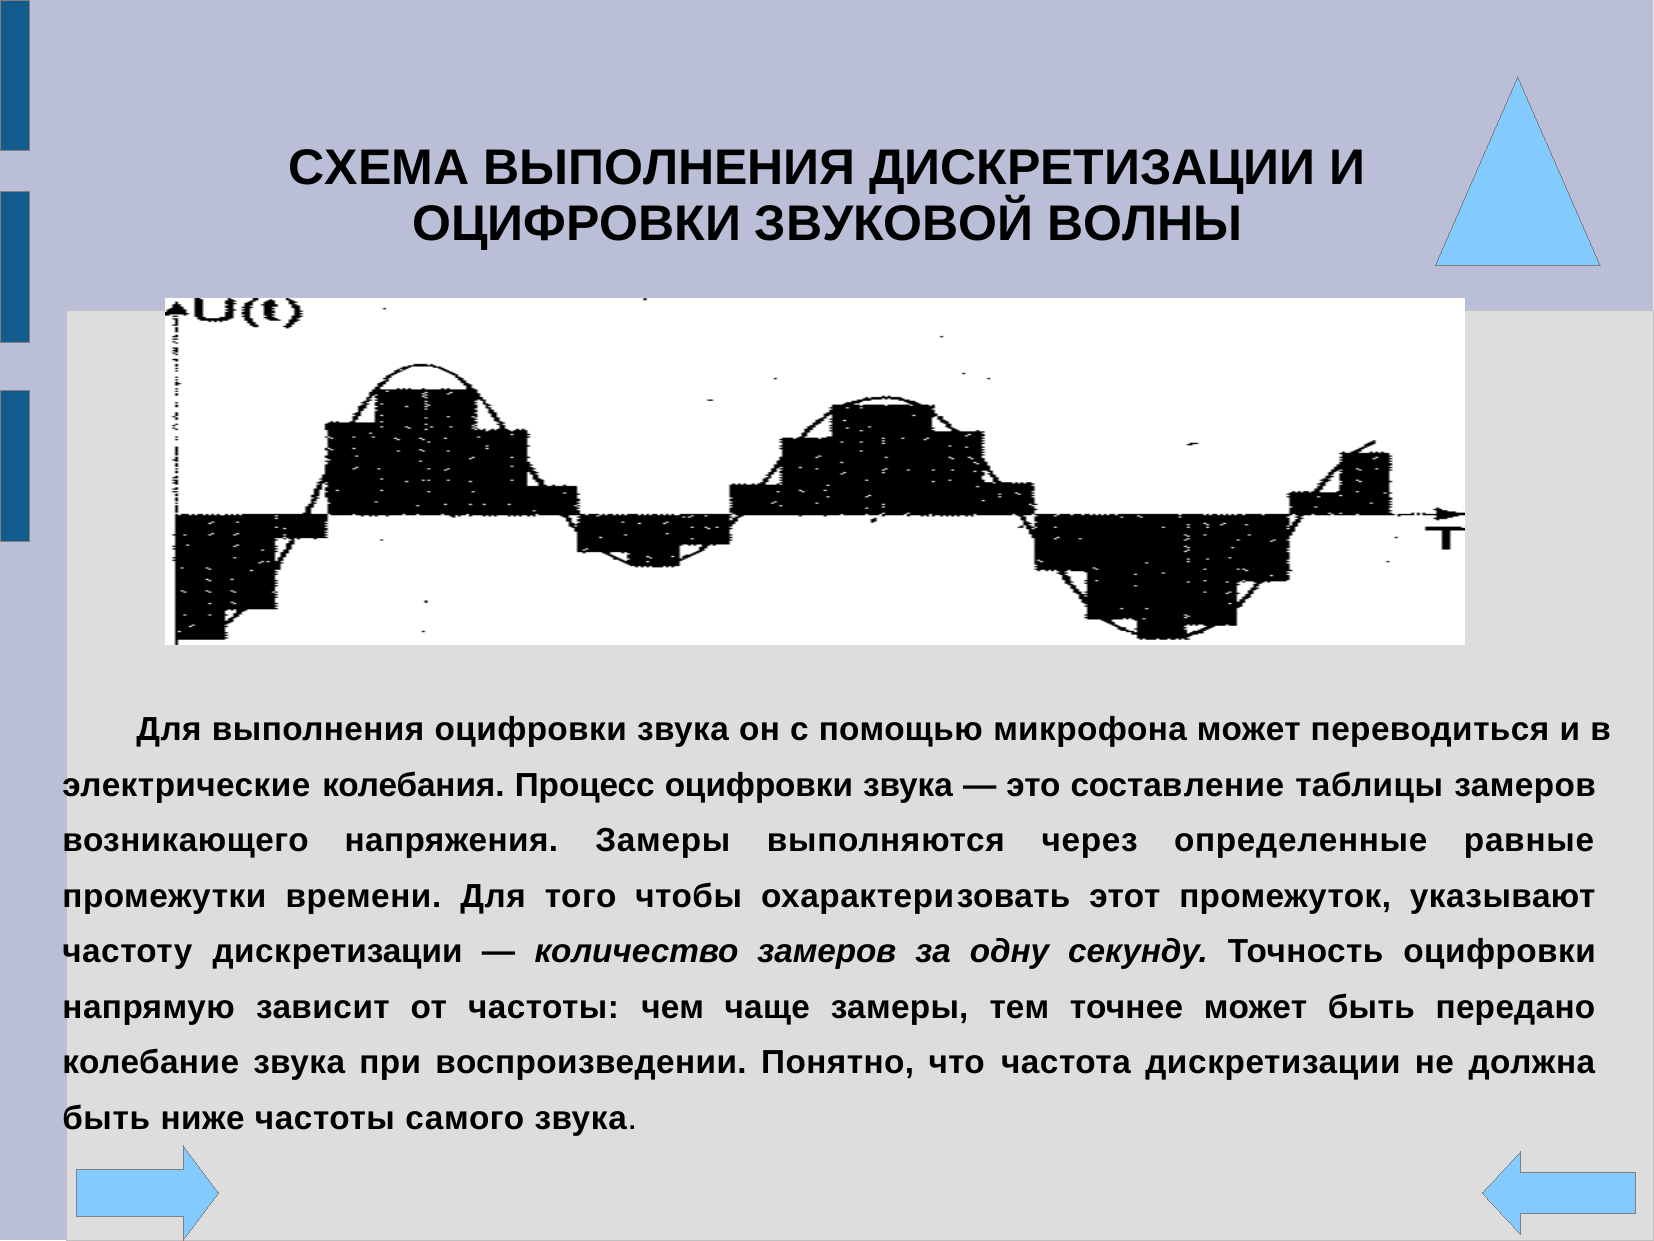

# СХЕМА ВЫПОЛНЕНИЯ ДИСКРЕТИЗАЦИИ И ОЦИФРОВКИ ЗВУКОВОЙ ВОЛНЫ
Для выполнения оцифровки звука он с помощью микрофона может переводиться и в электрические колебания. Процесс оцифровки звука — это составление таблицы замеров возникающего напряжения. Замеры выполняются через определенные равные промежутки времени. Для того чтобы охарактеризовать этот промежуток, указывают частоту дискретизации — количество замеров за одну секунду. Точность оцифровки напрямую зависит от частоты: чем чаще замеры, тем точнее может быть передано колебание звука при воспроизведении. Понятно, что частота дискретизации не должна быть ниже частоты самого звука.